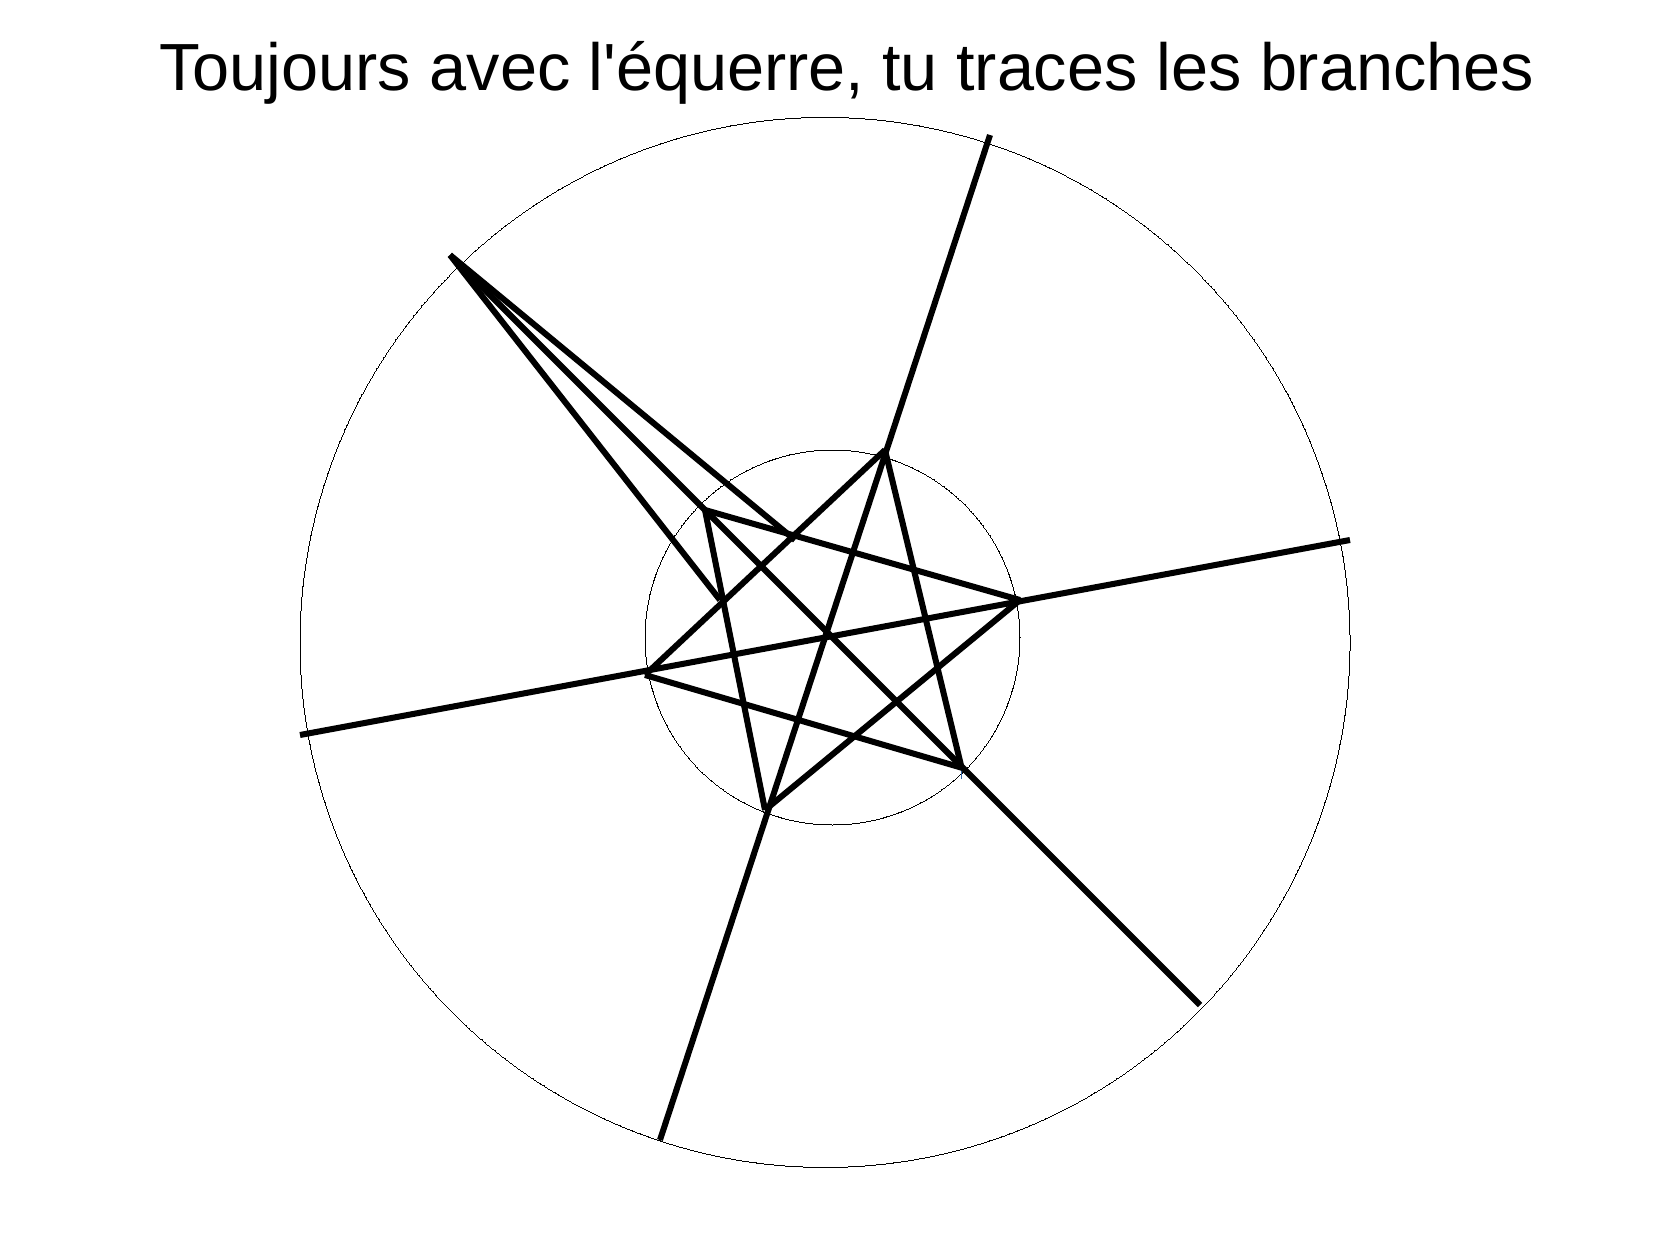

# Toujours avec l'équerre, tu traces les branches